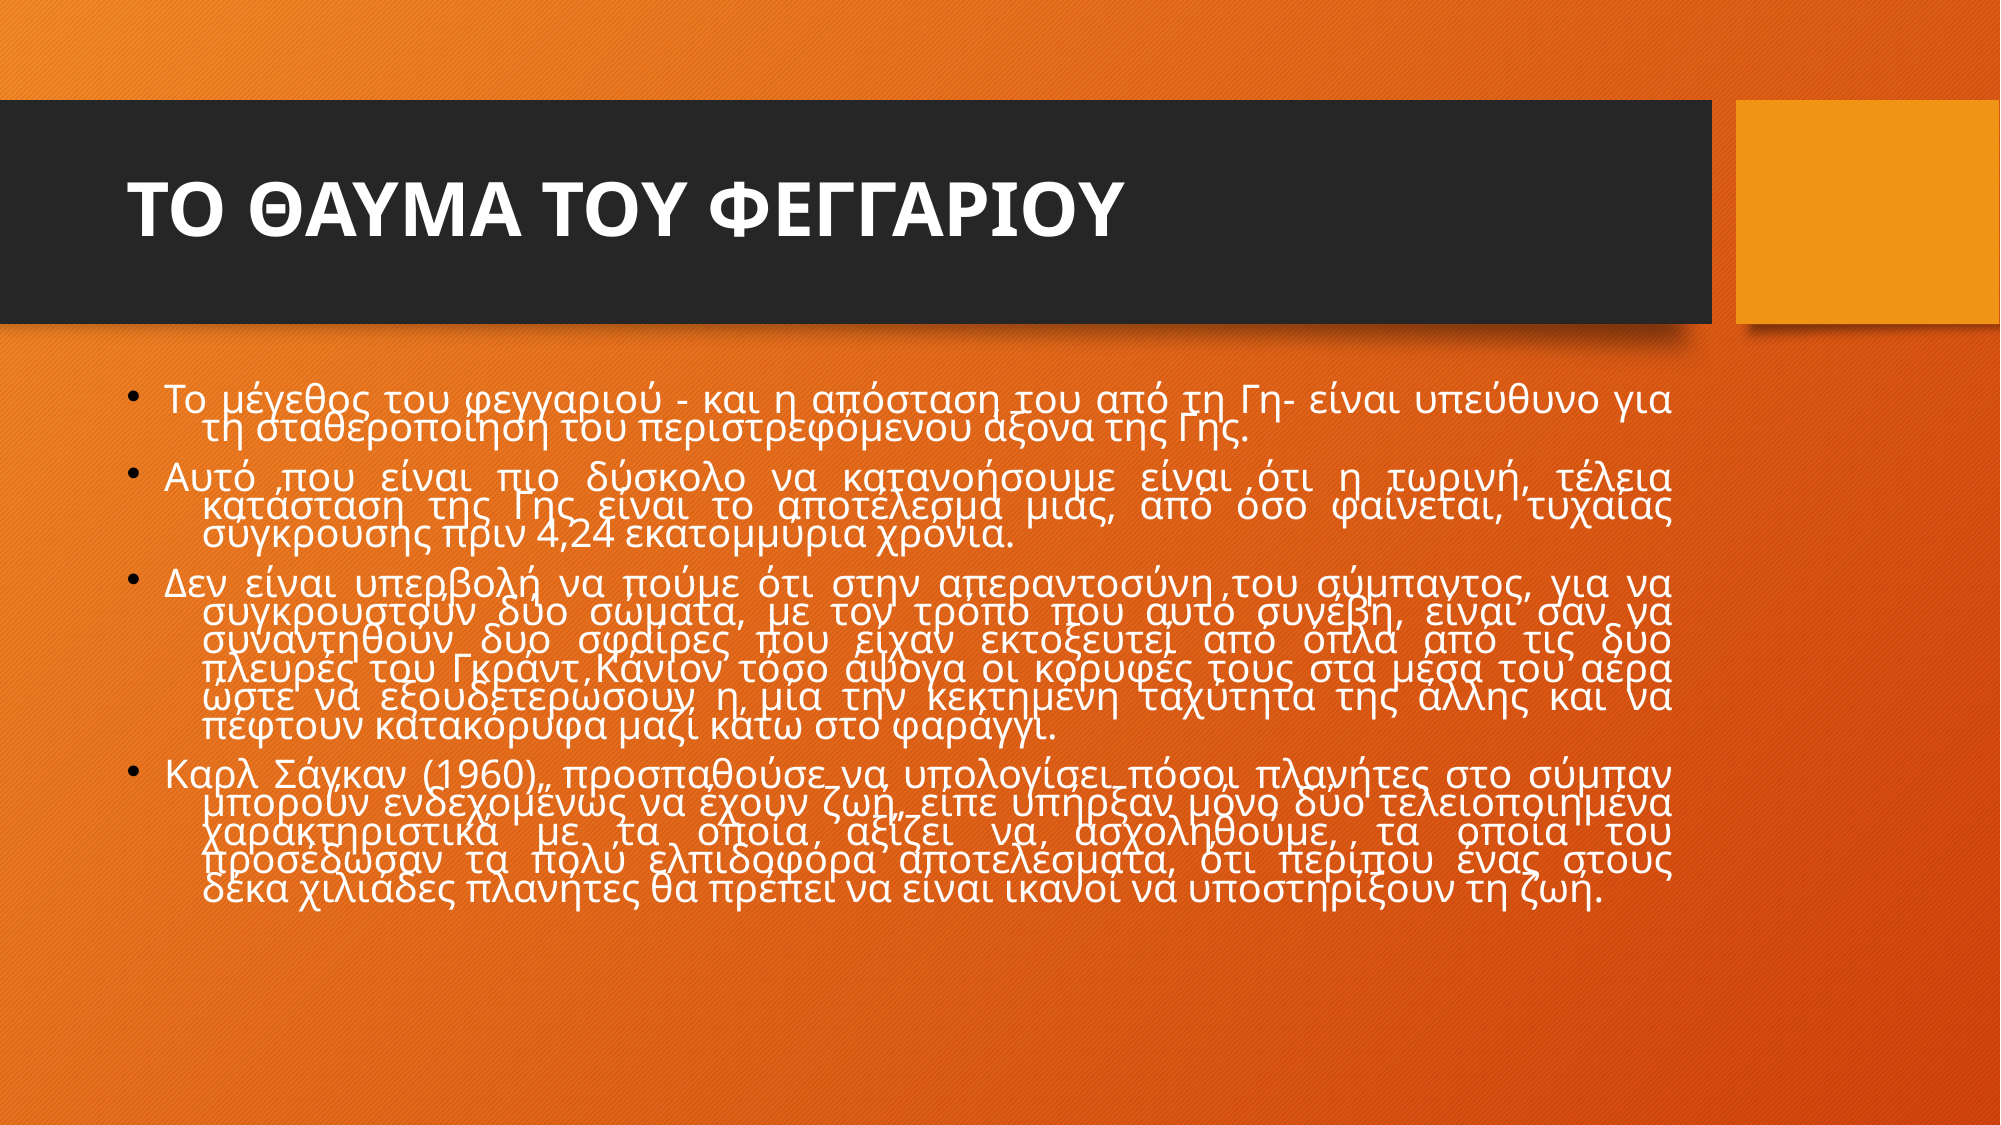

# ΤΟ ΘΑΥΜΑ ΤΟΥ ΦΕΓΓΑΡΙΟΥ
Το μέγεθος του φεγγαριού - και η απόσταση του από τη Γη- είναι υπεύθυνο για τη σταθεροποίηση του περιστρεφόμενου άξονα της Γης.
Αυτό που είναι πιο δύσκολο να κατανοήσουμε είναι ότι η τωρινή, τέλεια κατάσταση της Γης είναι το αποτέλεσμα μιας, από όσο φαίνεται, τυχαίας σύγκρουσης πριν 4,24 εκατομμύρια χρόνια.
Δεν είναι υπερβολή να πούμε ότι στην απεραντοσύνη του σύμπαντος, για να συγκρουστούν δύο σώματα, με τον τρόπο που αυτό συνέβη, είναι σαν να συναντηθούν δυο σφαίρες που είχαν εκτοξευτεί από όπλα από τις δύο πλευρές του Γκράντ Κάνιον τόσο άψογα οι κορυφές τους στα μέσα του αέρα ώστε να εξουδετερώσουν η μία την κεκτημένη ταχύτητα της άλλης και να πέφτουν κατακόρυφα μαζί κάτω στο φαράγγι.
Καρλ Σάγκαν (1960), προσπαθούσε να υπολογίσει πόσοι πλανήτες στο σύμπαν μπορούν ενδεχομένως να έχουν ζωή, είπε υπήρξαν μόνο δύο τελειοποιημένα χαρακτηριστικά με τα οποία αξίζει να ασχοληθούμε, τα οποία του προσέδωσαν τα πολύ ελπιδοφόρα αποτελέσματα, ότι περίπου ένας στους δέκα χιλιάδες πλανήτες θα πρέπει να είναι ικανοί να υποστηρίξουν τη ζωή.